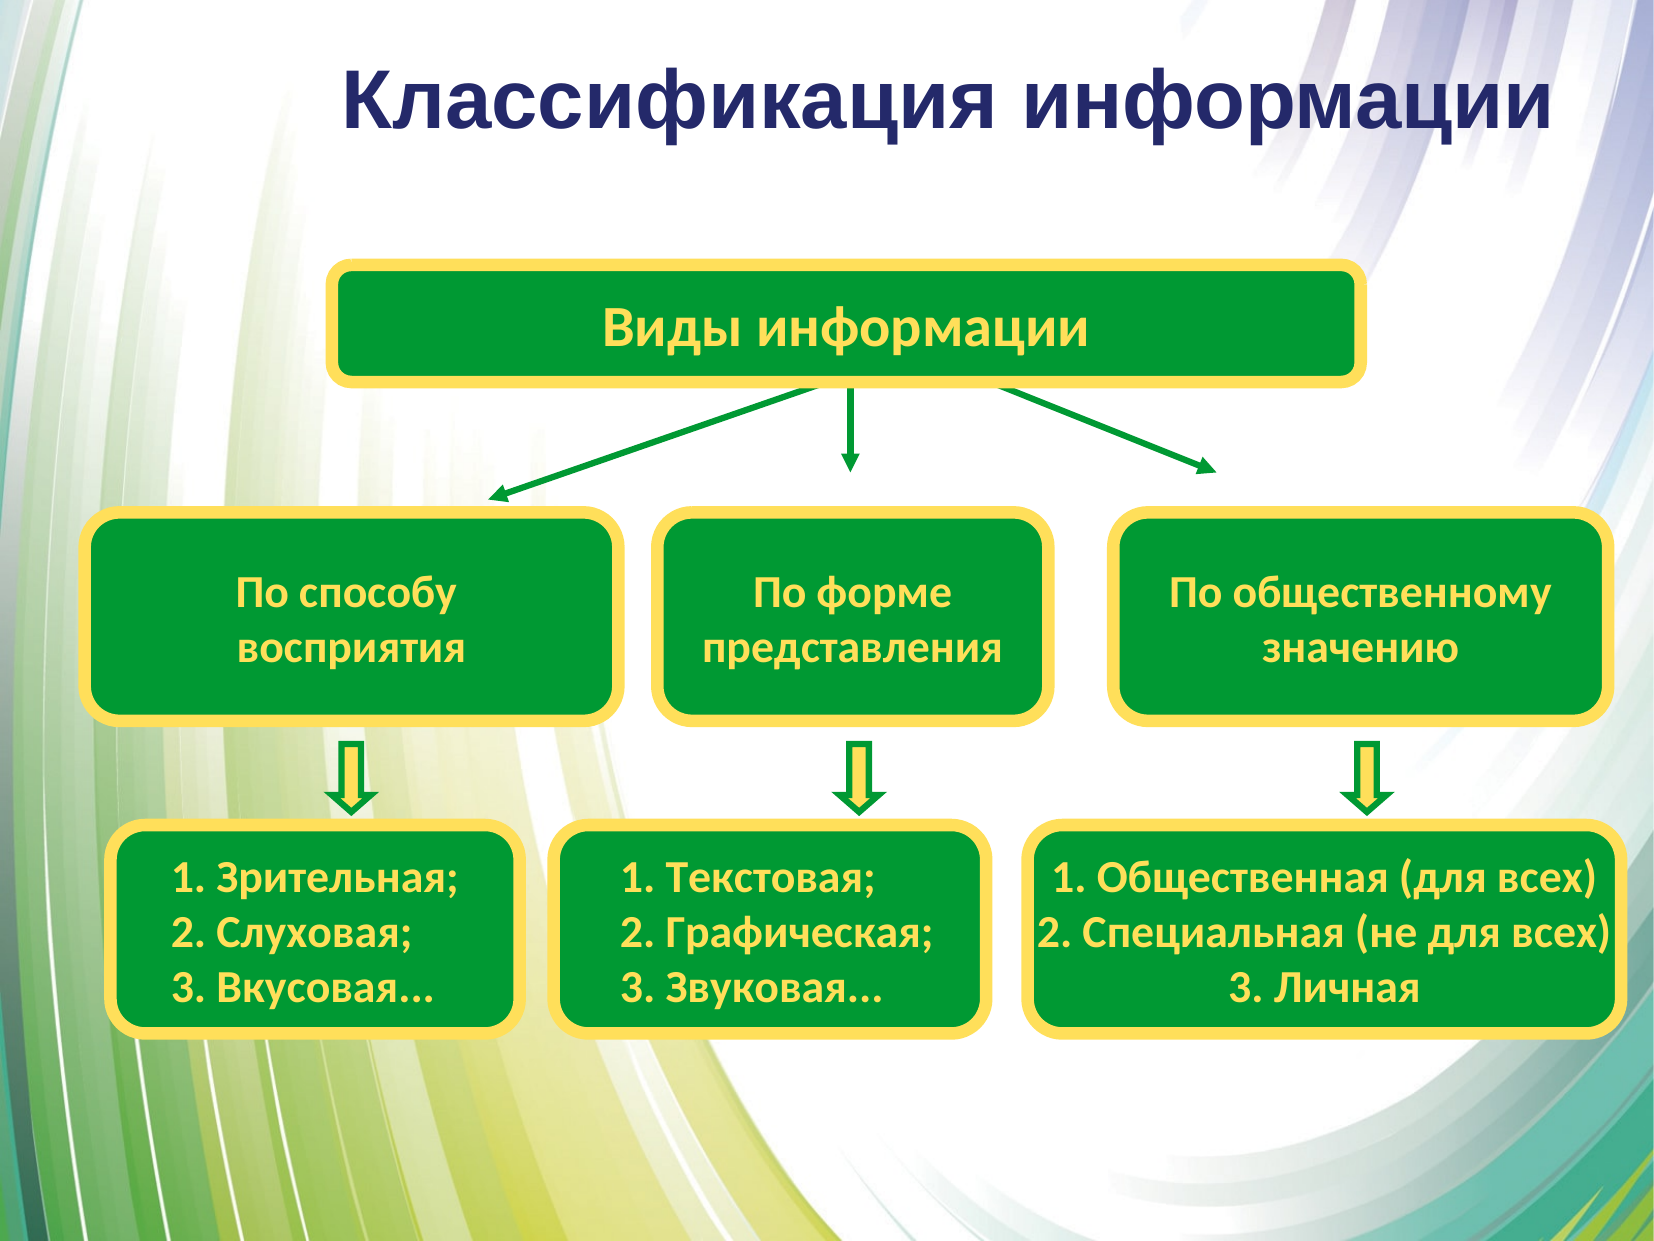

Классификация информации
Виды информации
По способу
восприятия
По форме
представления
По общественному
значению
1. Зрительная;
2. Слуховая;
3. Вкусовая...
1. Текстовая;
2. Графическая;
3. Звуковая...
1. Общественная (для всех)
2. Специальная (не для всех)
3. Личная